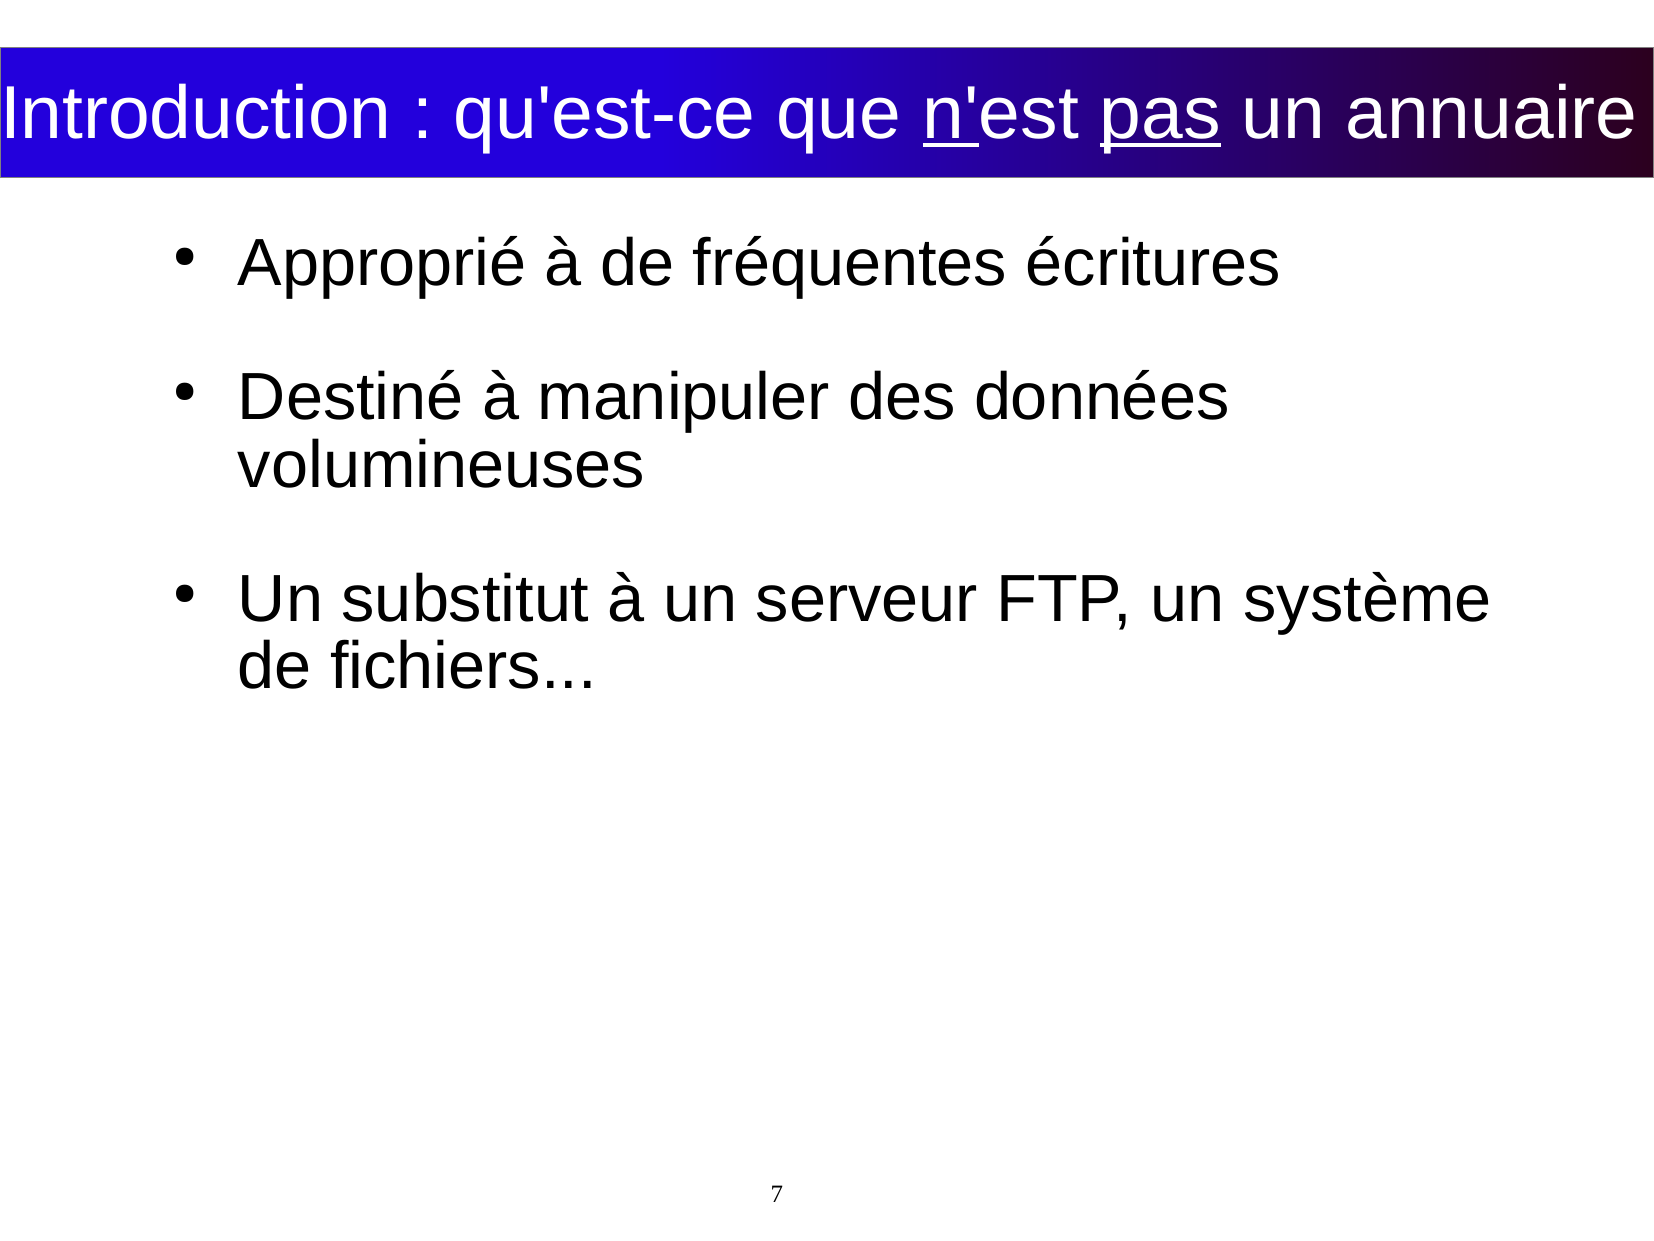

# Introduction : qu'est-ce que n'est pas un annuaire
Approprié à de fréquentes écritures
Destiné à manipuler des données
volumineuses
Un substitut à un serveur FTP, un système
de fichiers...